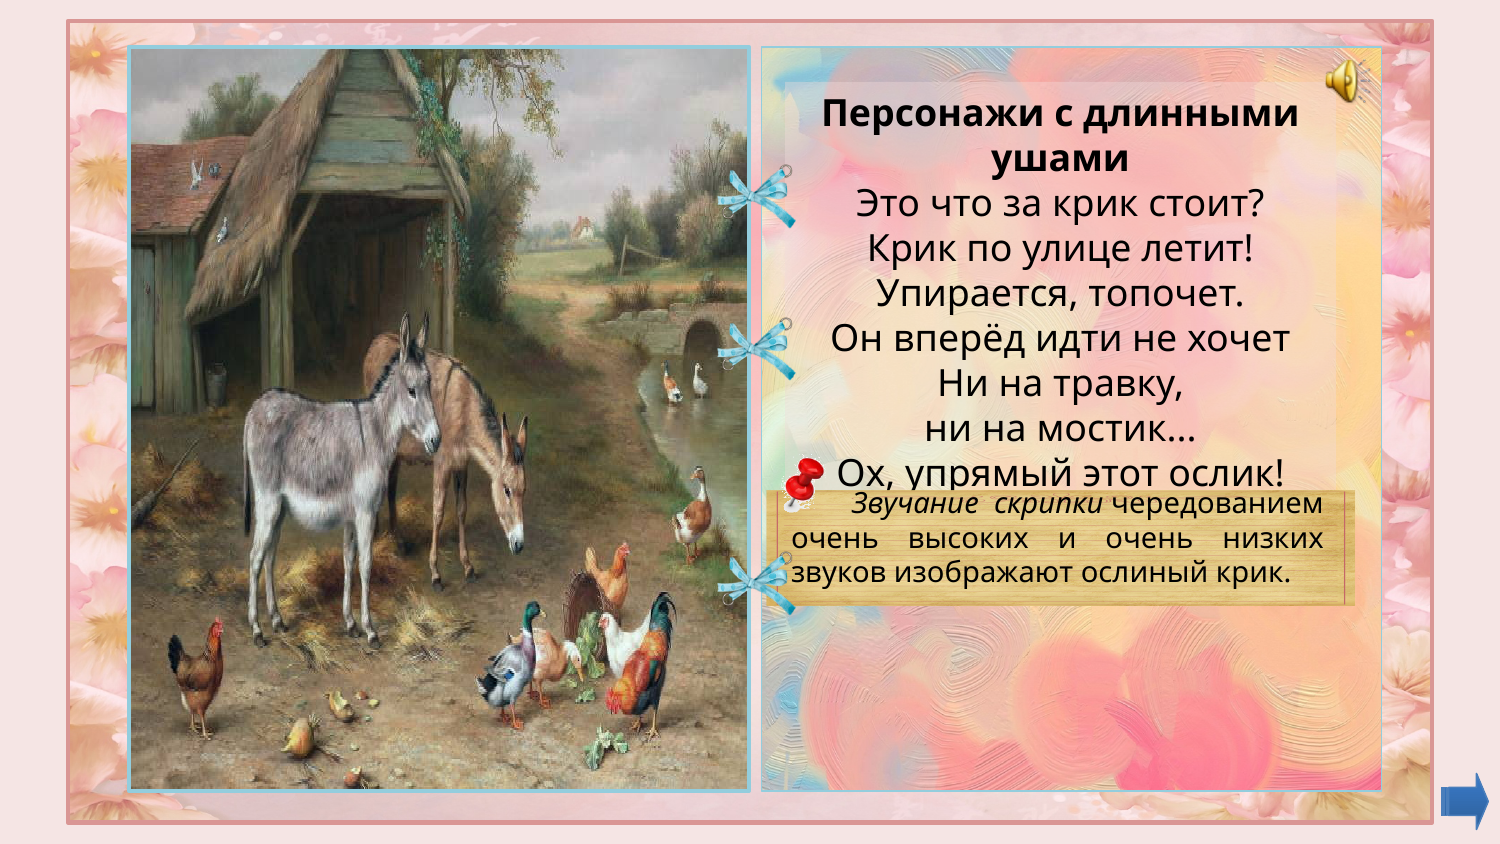

Персонажи с длинными ушами
Это что за крик стоит?
Крик по улице летит!
Упирается, топочет.
Он вперёд идти не хочет
Ни на травку, ни на мостик...
Ох, упрямый этот ослик!
 Звучание скрипки чередованием очень высоких и очень низких звуков изображают ослиный крик.